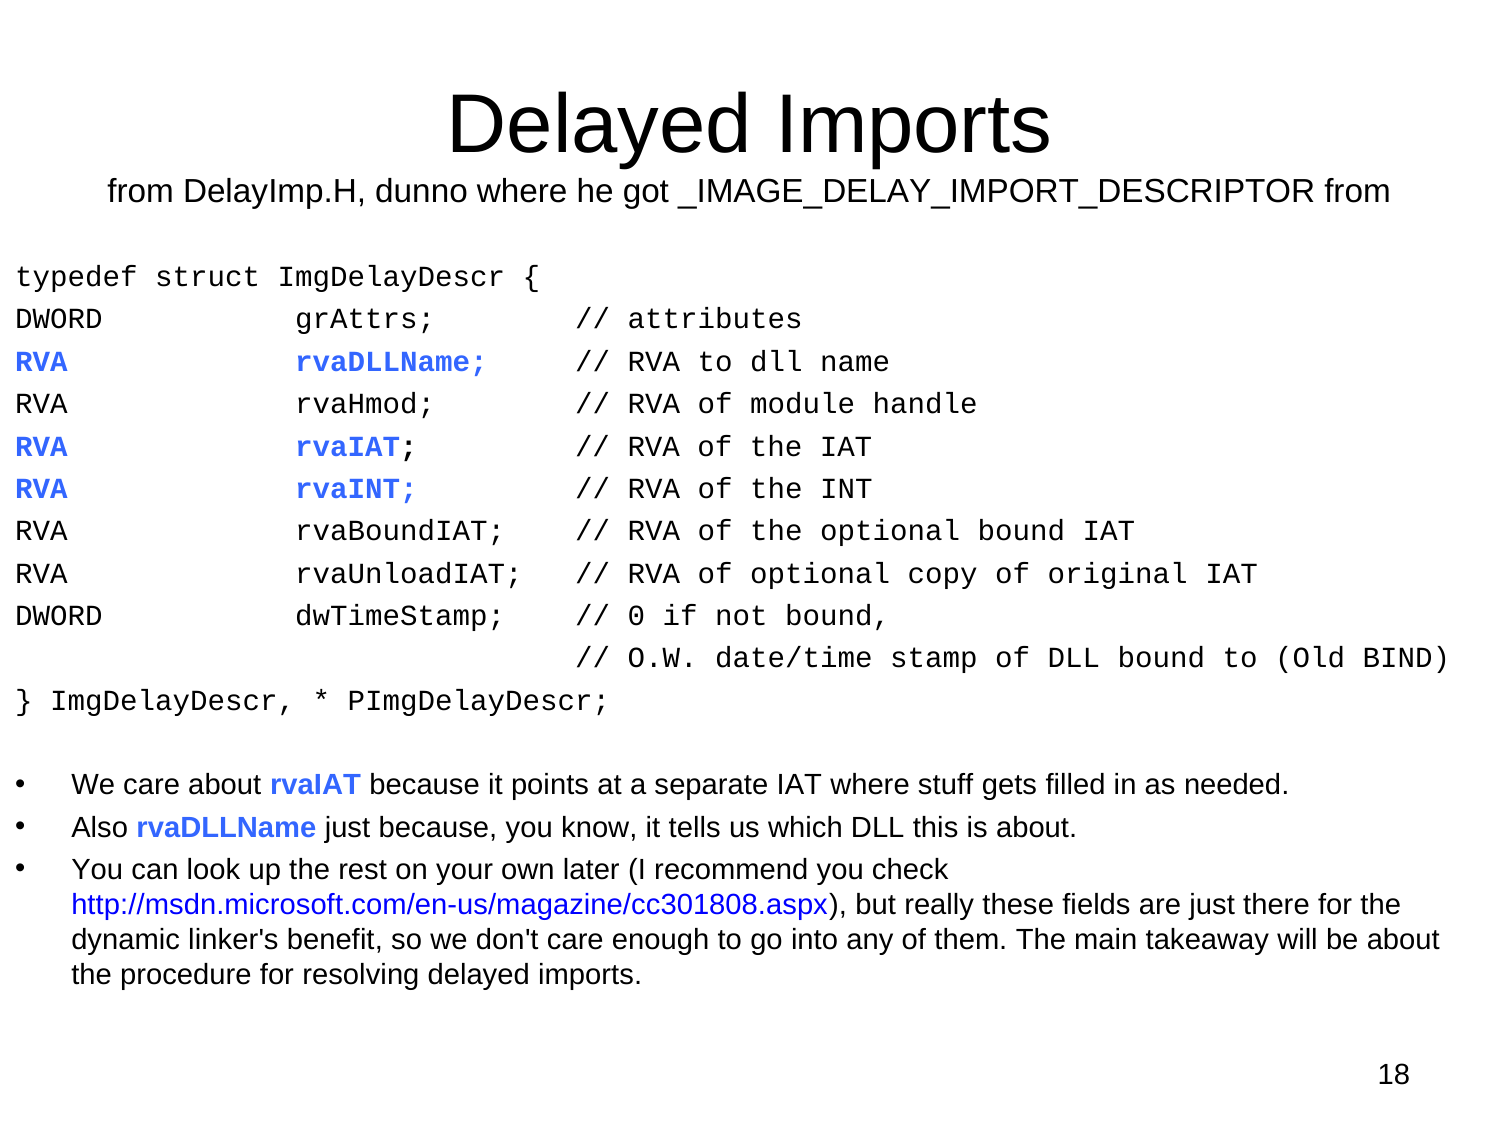

# Delayed Imports from DelayImp.H, dunno where he got _IMAGE_DELAY_IMPORT_DESCRIPTOR from
typedef struct ImgDelayDescr {
DWORD grAttrs; // attributes
RVA rvaDLLName; // RVA to dll name
RVA rvaHmod; // RVA of module handle
RVA rvaIAT; // RVA of the IAT
RVA rvaINT; // RVA of the INT
RVA rvaBoundIAT; // RVA of the optional bound IAT
RVA rvaUnloadIAT; // RVA of optional copy of original IAT
DWORD dwTimeStamp; // 0 if not bound,
 // O.W. date/time stamp of DLL bound to (Old BIND)
} ImgDelayDescr, * PImgDelayDescr;
We care about rvaIAT because it points at a separate IAT where stuff gets filled in as needed.
Also rvaDLLName just because, you know, it tells us which DLL this is about.
You can look up the rest on your own later (I recommend you check http://msdn.microsoft.com/en-us/magazine/cc301808.aspx), but really these fields are just there for the dynamic linker's benefit, so we don't care enough to go into any of them. The main takeaway will be about the procedure for resolving delayed imports.